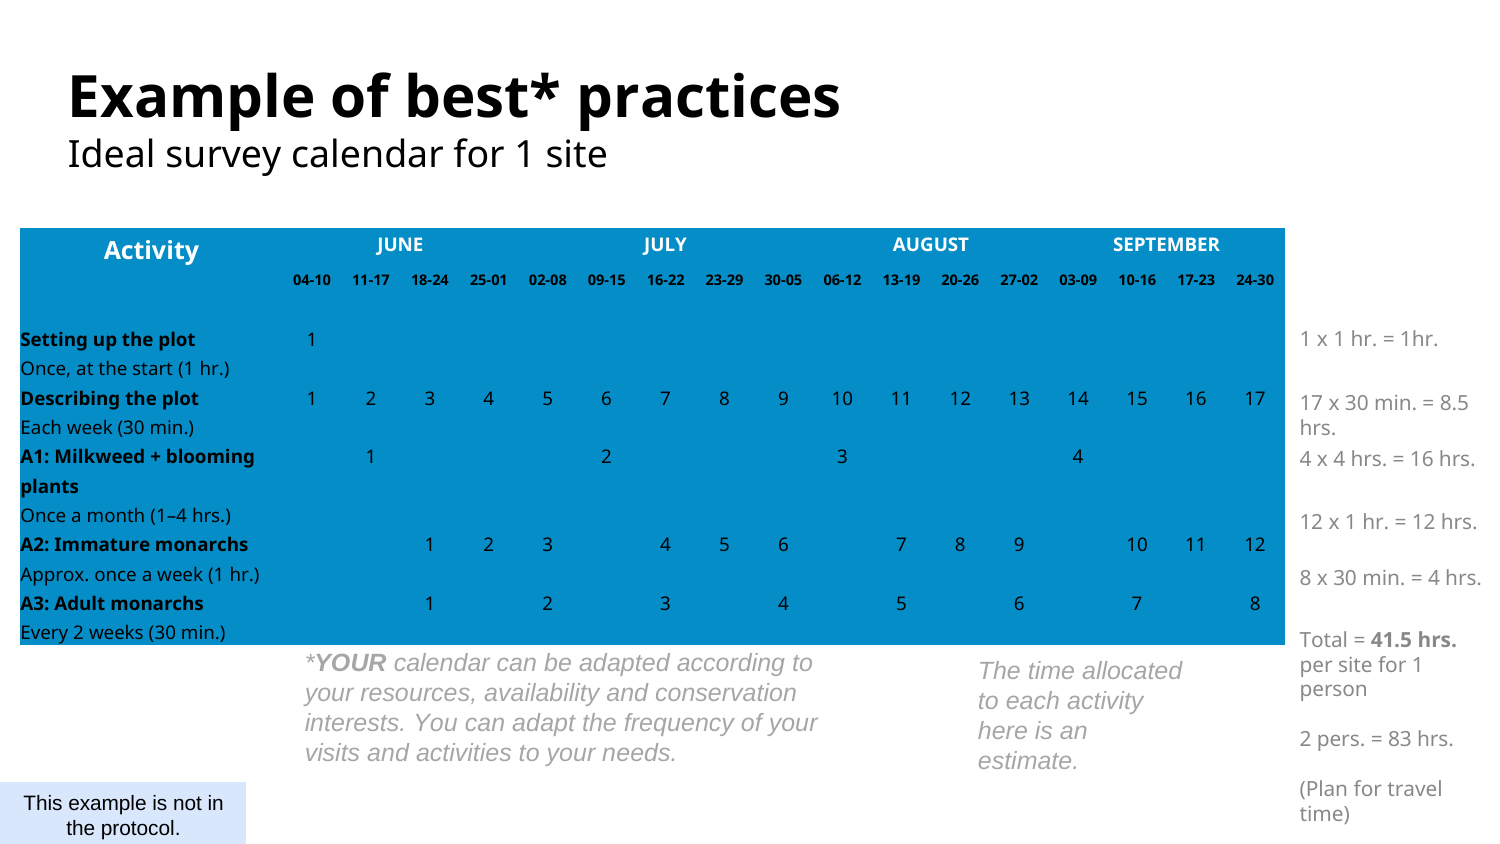

Example of best* practices
Ideal survey calendar for 1 site
| Activity | JUNE | | | | JULY | | | | | AUGUST | | | | SEPTEMBER | | | |
| --- | --- | --- | --- | --- | --- | --- | --- | --- | --- | --- | --- | --- | --- | --- | --- | --- | --- |
| | 04-10 | 11-17 | 18-24 | 25-01 | 02-08 | 09-15 | 16-22 | 23-29 | 30-05 | 06-12 | 13-19 | 20-26 | 27-02 | 03-09 | 10-16 | 17-23 | 24-30 |
| Setting up the plot Once, at the start (1 hr.) | 1 | | | | | | | | | | | | | | | | |
| Describing the plot Each week (30 min.) | 1 | 2 | 3 | 4 | 5 | 6 | 7 | 8 | 9 | 10 | 11 | 12 | 13 | 14 | 15 | 16 | 17 |
| A1: Milkweed + blooming plants Once a month (1–4 hrs.) | | 1 | | | | 2 | | | | 3 | | | | 4 | | | |
| A2: Immature monarchs Approx. once a week (1 hr.) | | | 1 | 2 | 3 | | 4 | 5 | 6 | | 7 | 8 | 9 | | 10 | 11 | 12 |
| A3: Adult monarchs Every 2 weeks (30 min.) | | | 1 | | 2 | | 3 | | 4 | | 5 | | 6 | | 7 | | 8 |
1 x 1 hr. = 1hr.
17 x 30 min. = 8.5 hrs.
4 x 4 hrs. = 16 hrs.
12 x 1 hr. = 12 hrs.
8 x 30 min. = 4 hrs.
Total = 41.5 hrs. per site for 1 person
2 pers. = 83 hrs.
(Plan for travel time)
The time allocated to each activity here is an estimate.
*YOUR calendar can be adapted according to your resources, availability and conservation interests. You can adapt the frequency of your visits and activities to your needs.
This example is not in the protocol.